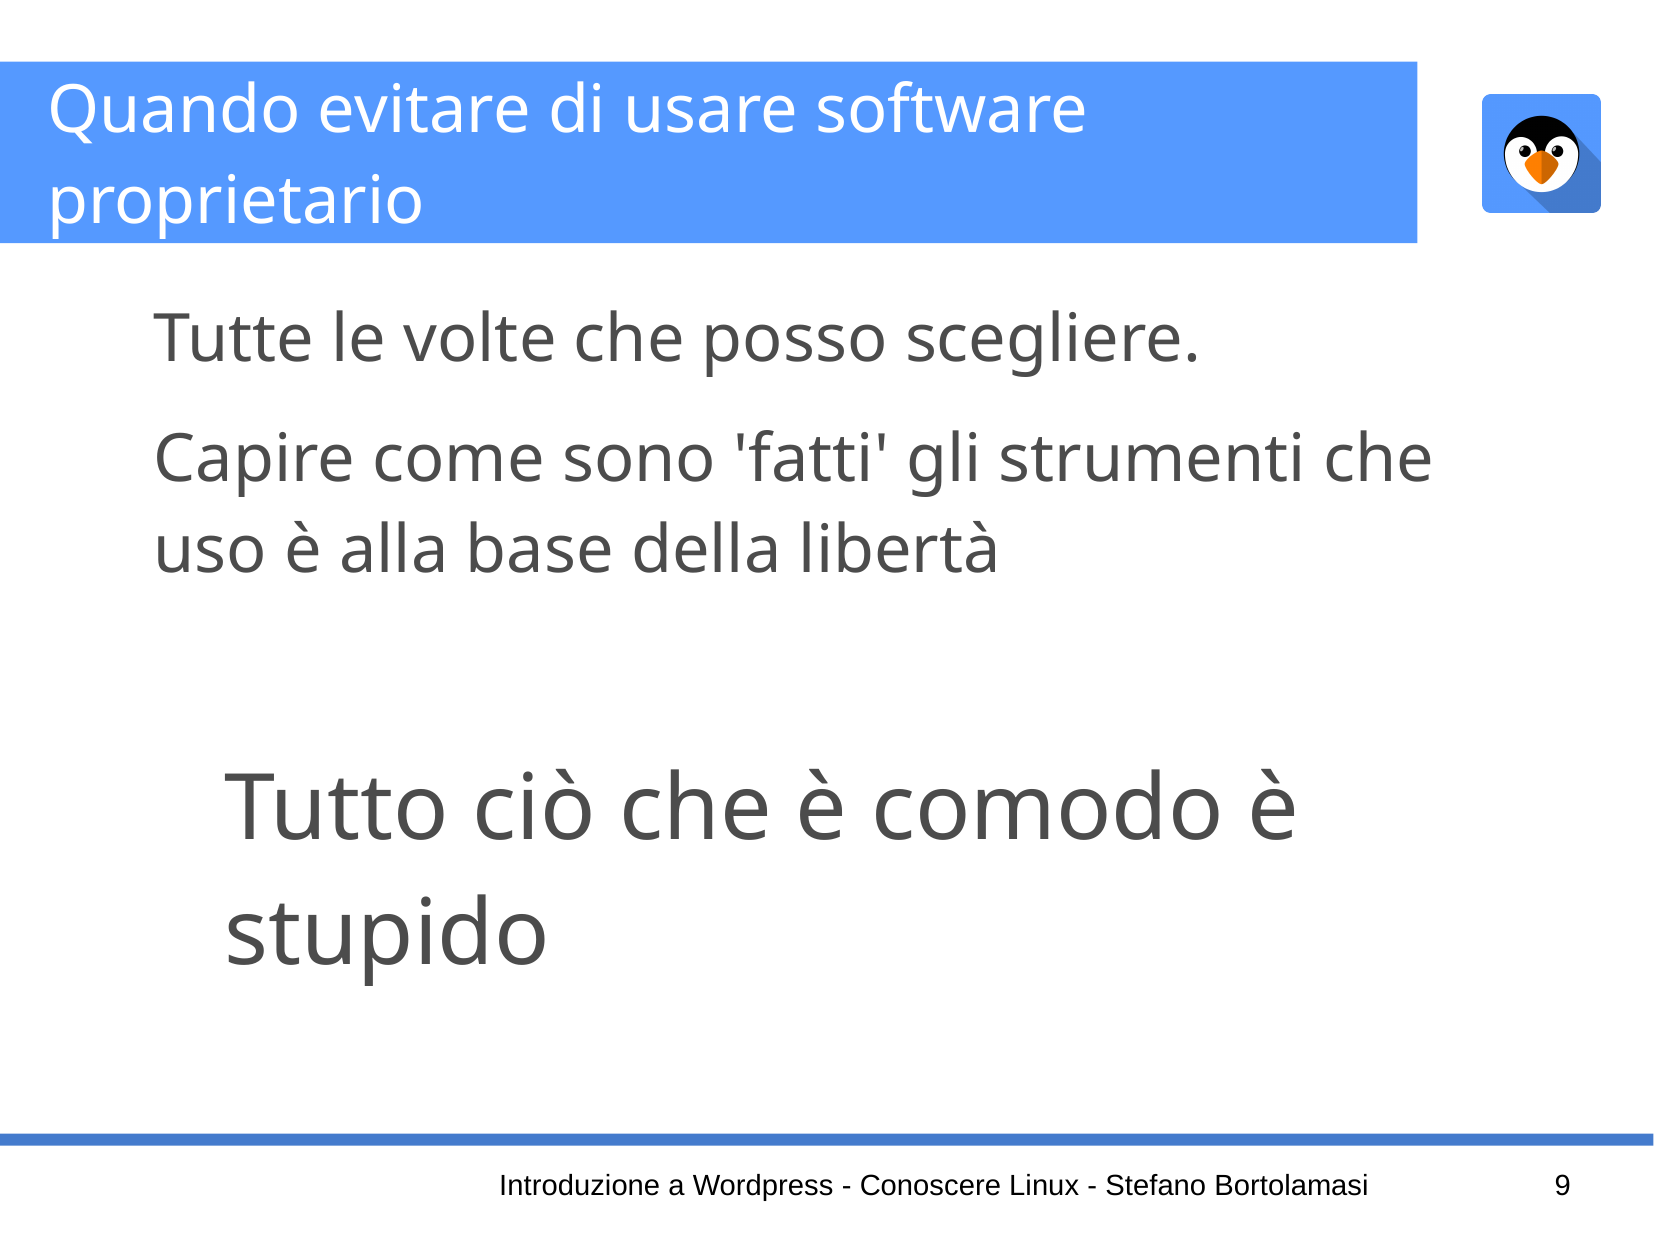

# Quando evitare di usare software proprietario
Tutte le volte che posso scegliere.
Capire come sono 'fatti' gli strumenti che uso è alla base della libertà
Tutto ciò che è comodo è stupido
Introduzione a Wordpress - Conoscere Linux - Stefano Bortolamasi
9